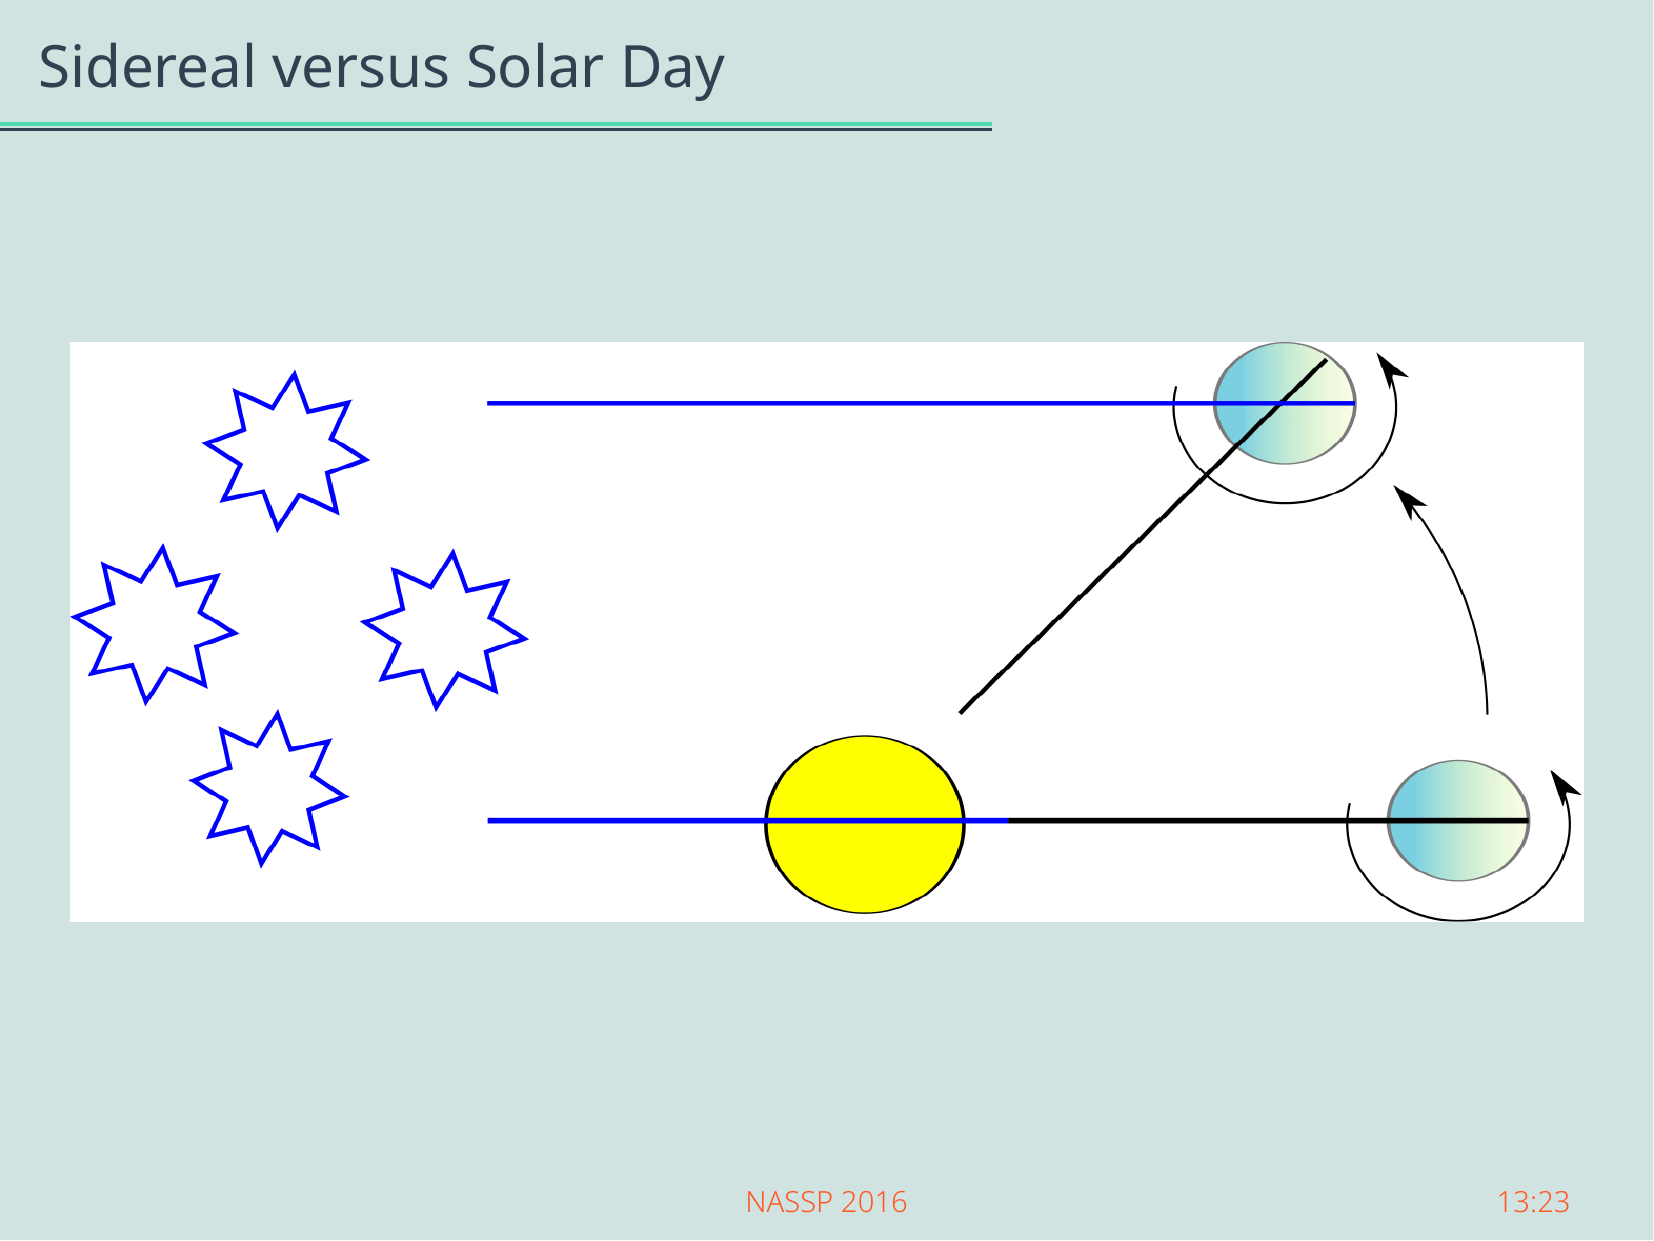

Sidereal versus Solar Day
NASSP 2016
13